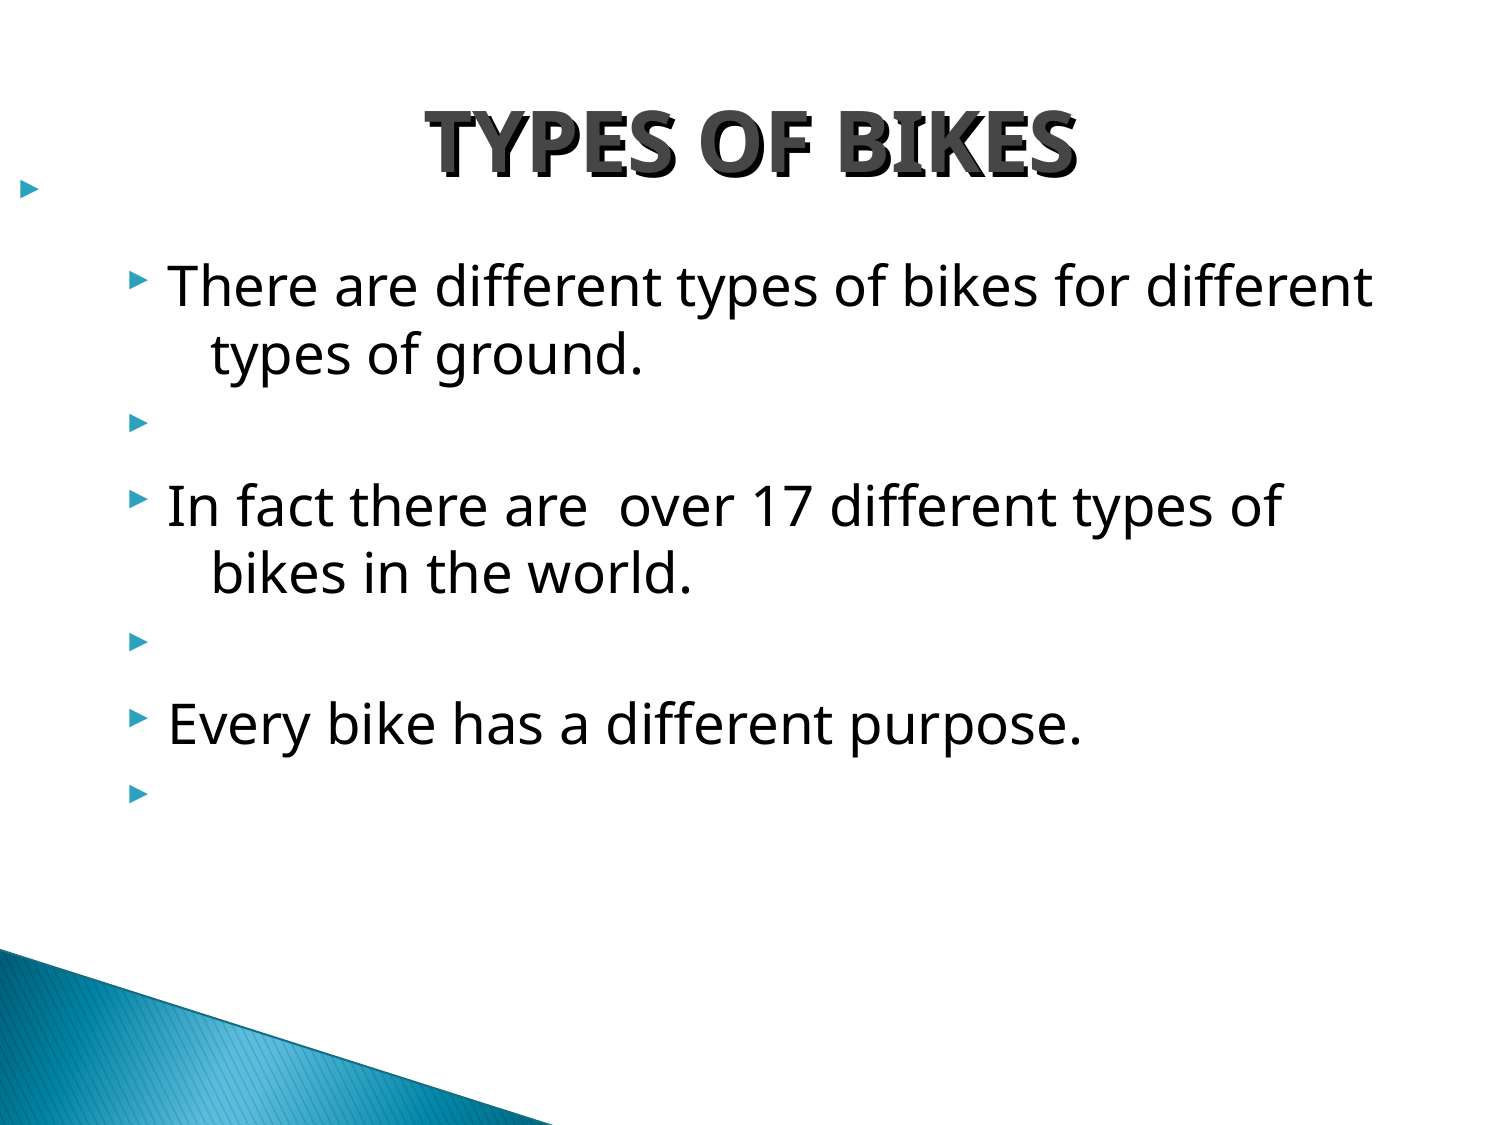

TYPES OF BIKES
# There are different types of bikes for different types of ground.
In fact there are over 17 different types of bikes in the world.
Every bike has a different purpose.